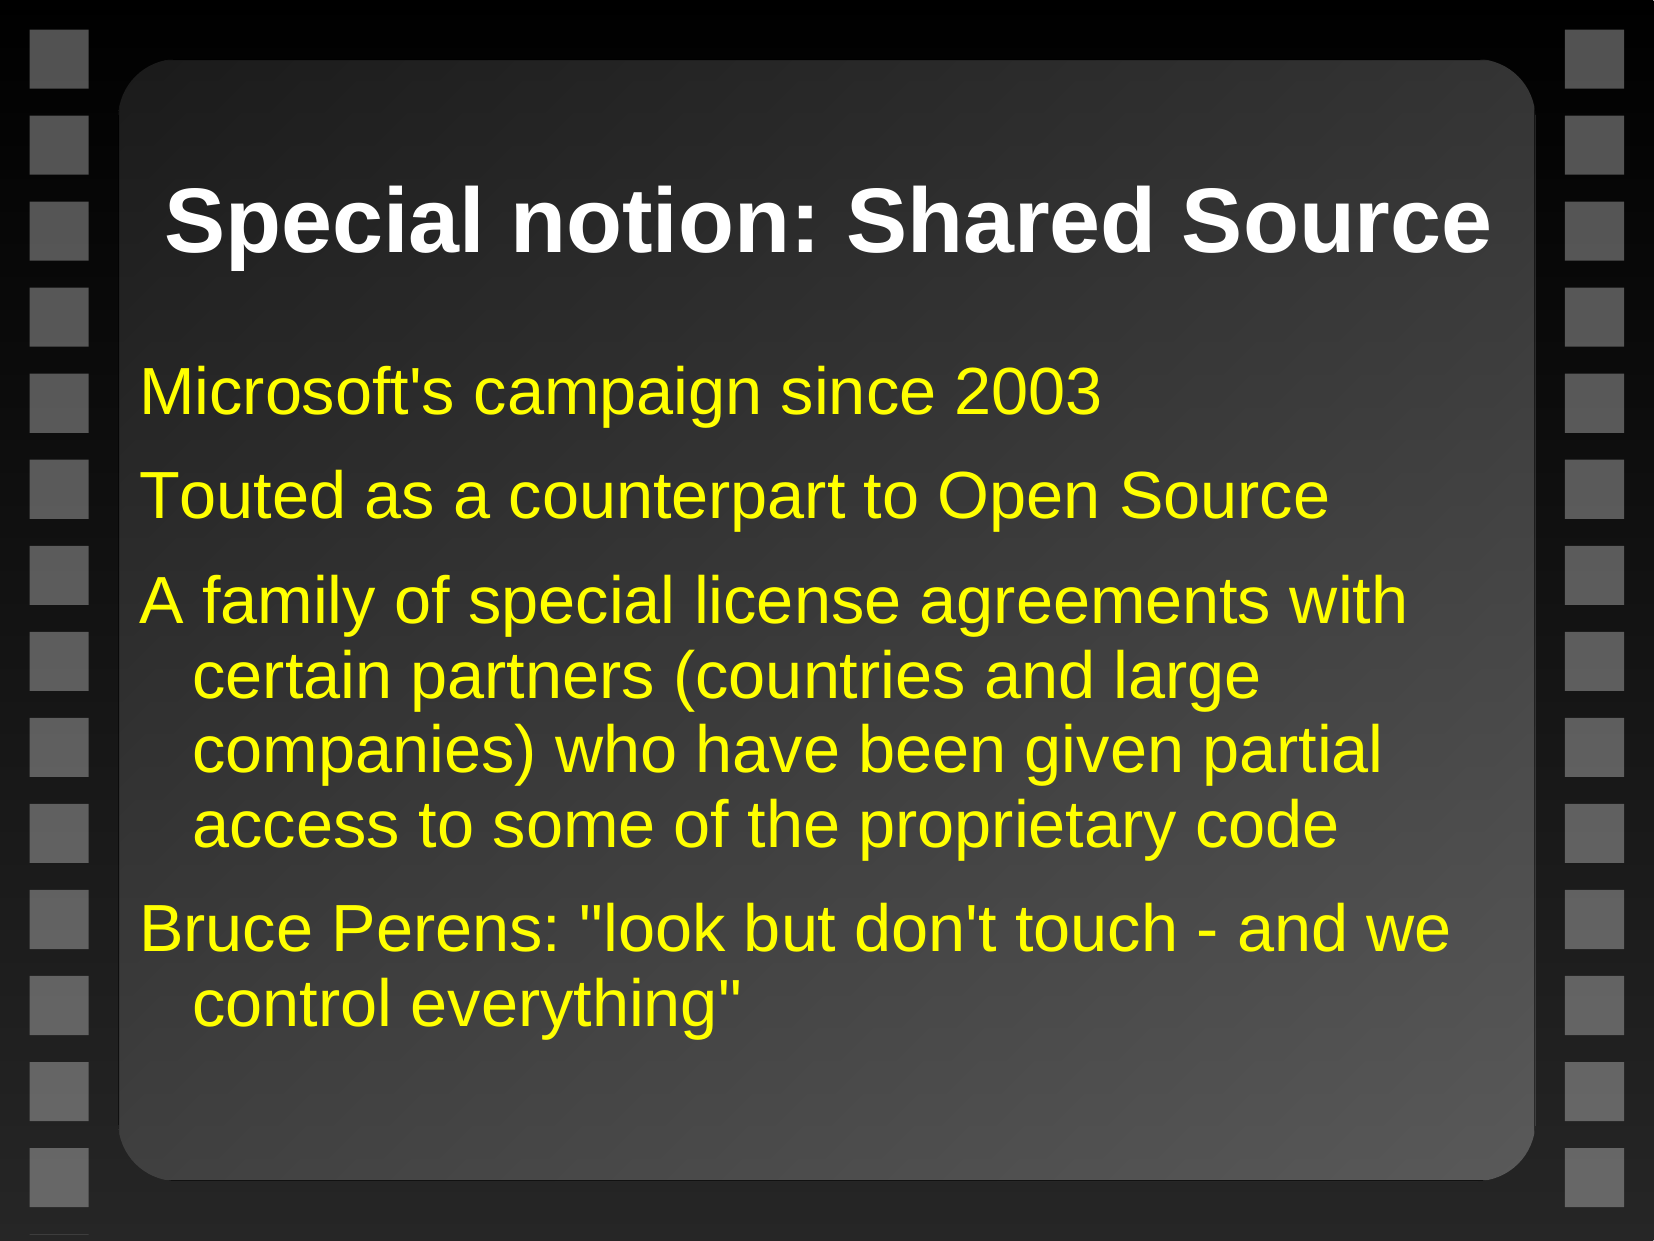

# Special notion: Shared Source
Microsoft's campaign since 2003
Touted as a counterpart to Open Source
A family of special license agreements with certain partners (countries and large companies) who have been given partial access to some of the proprietary code
Bruce Perens: "look but don't touch - and we control everything"